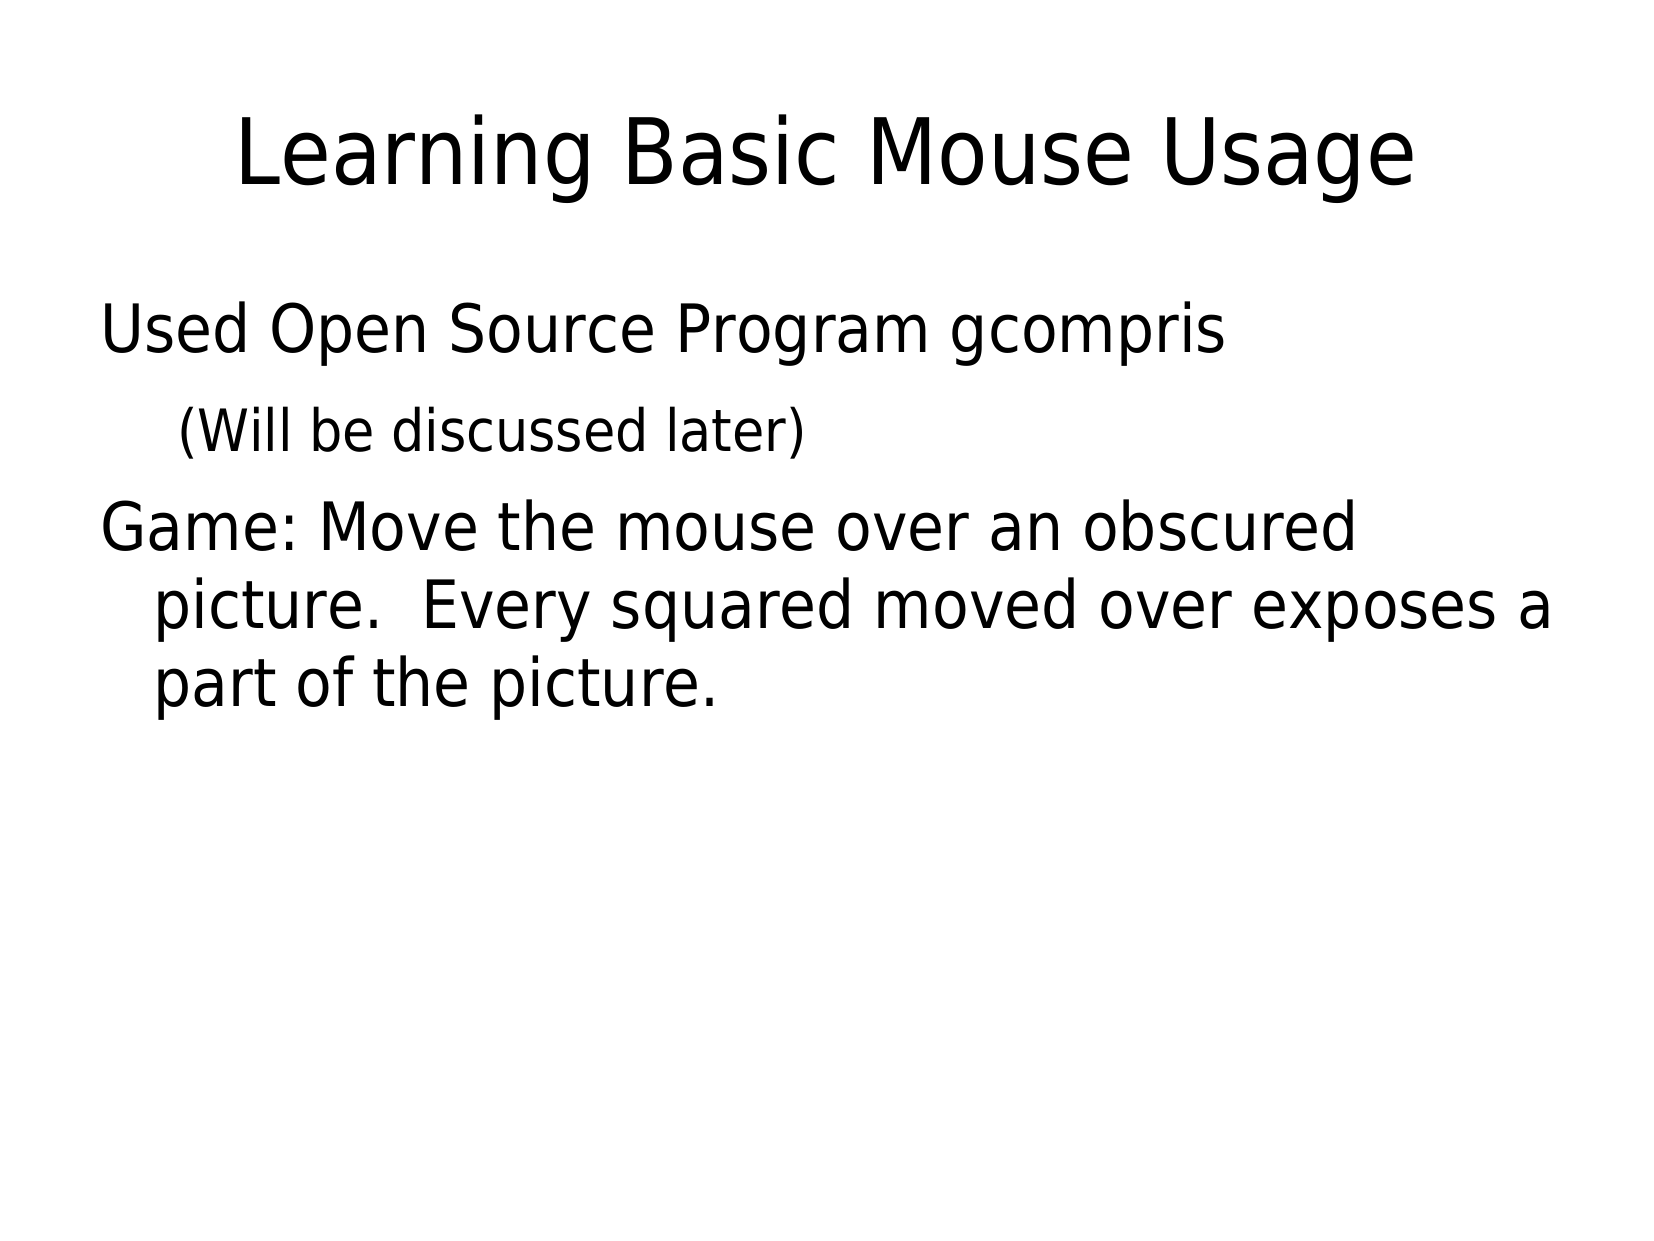

# Learning Basic Mouse Usage
Used Open Source Program gcompris
(Will be discussed later)
Game: Move the mouse over an obscured picture. Every squared moved over exposes a part of the picture.